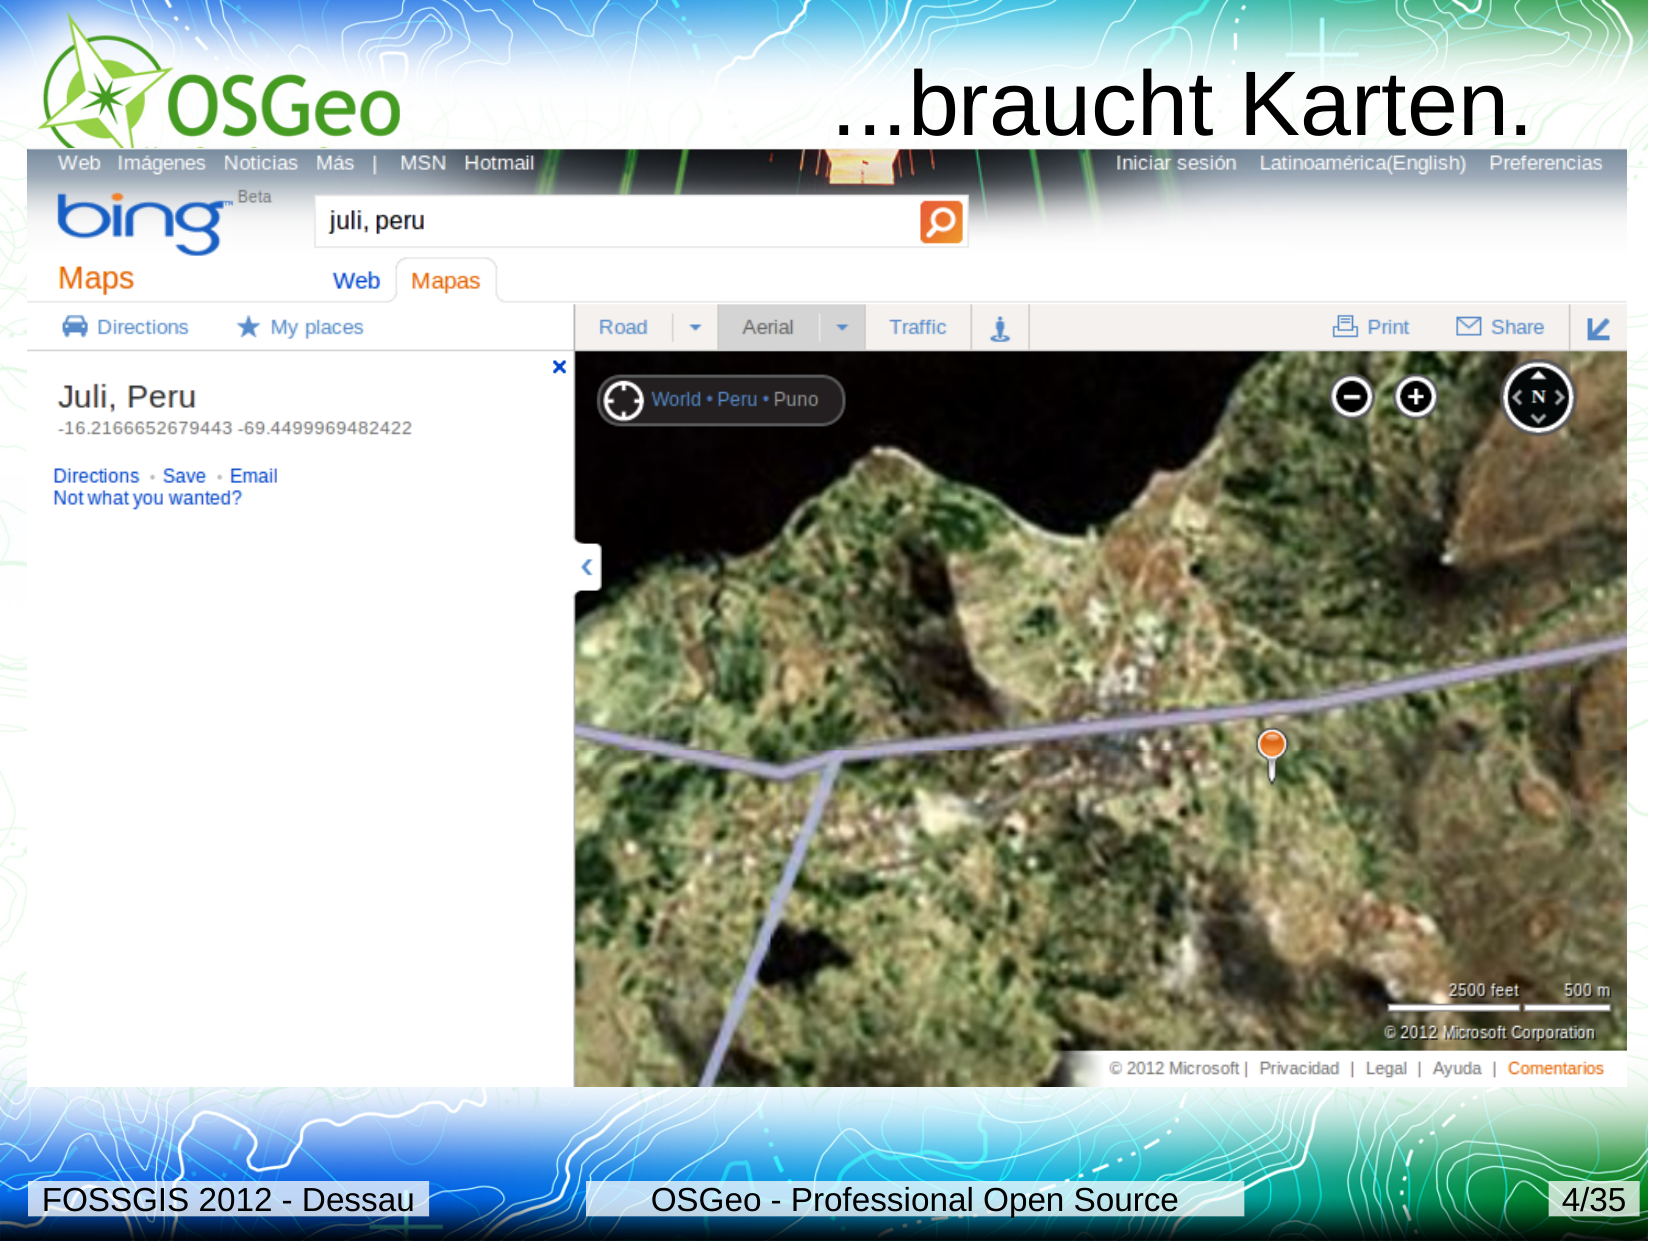

# ...braucht Karten.
FOSSGIS 2012 - Dessau
OSGeo - Professional Open Source
4